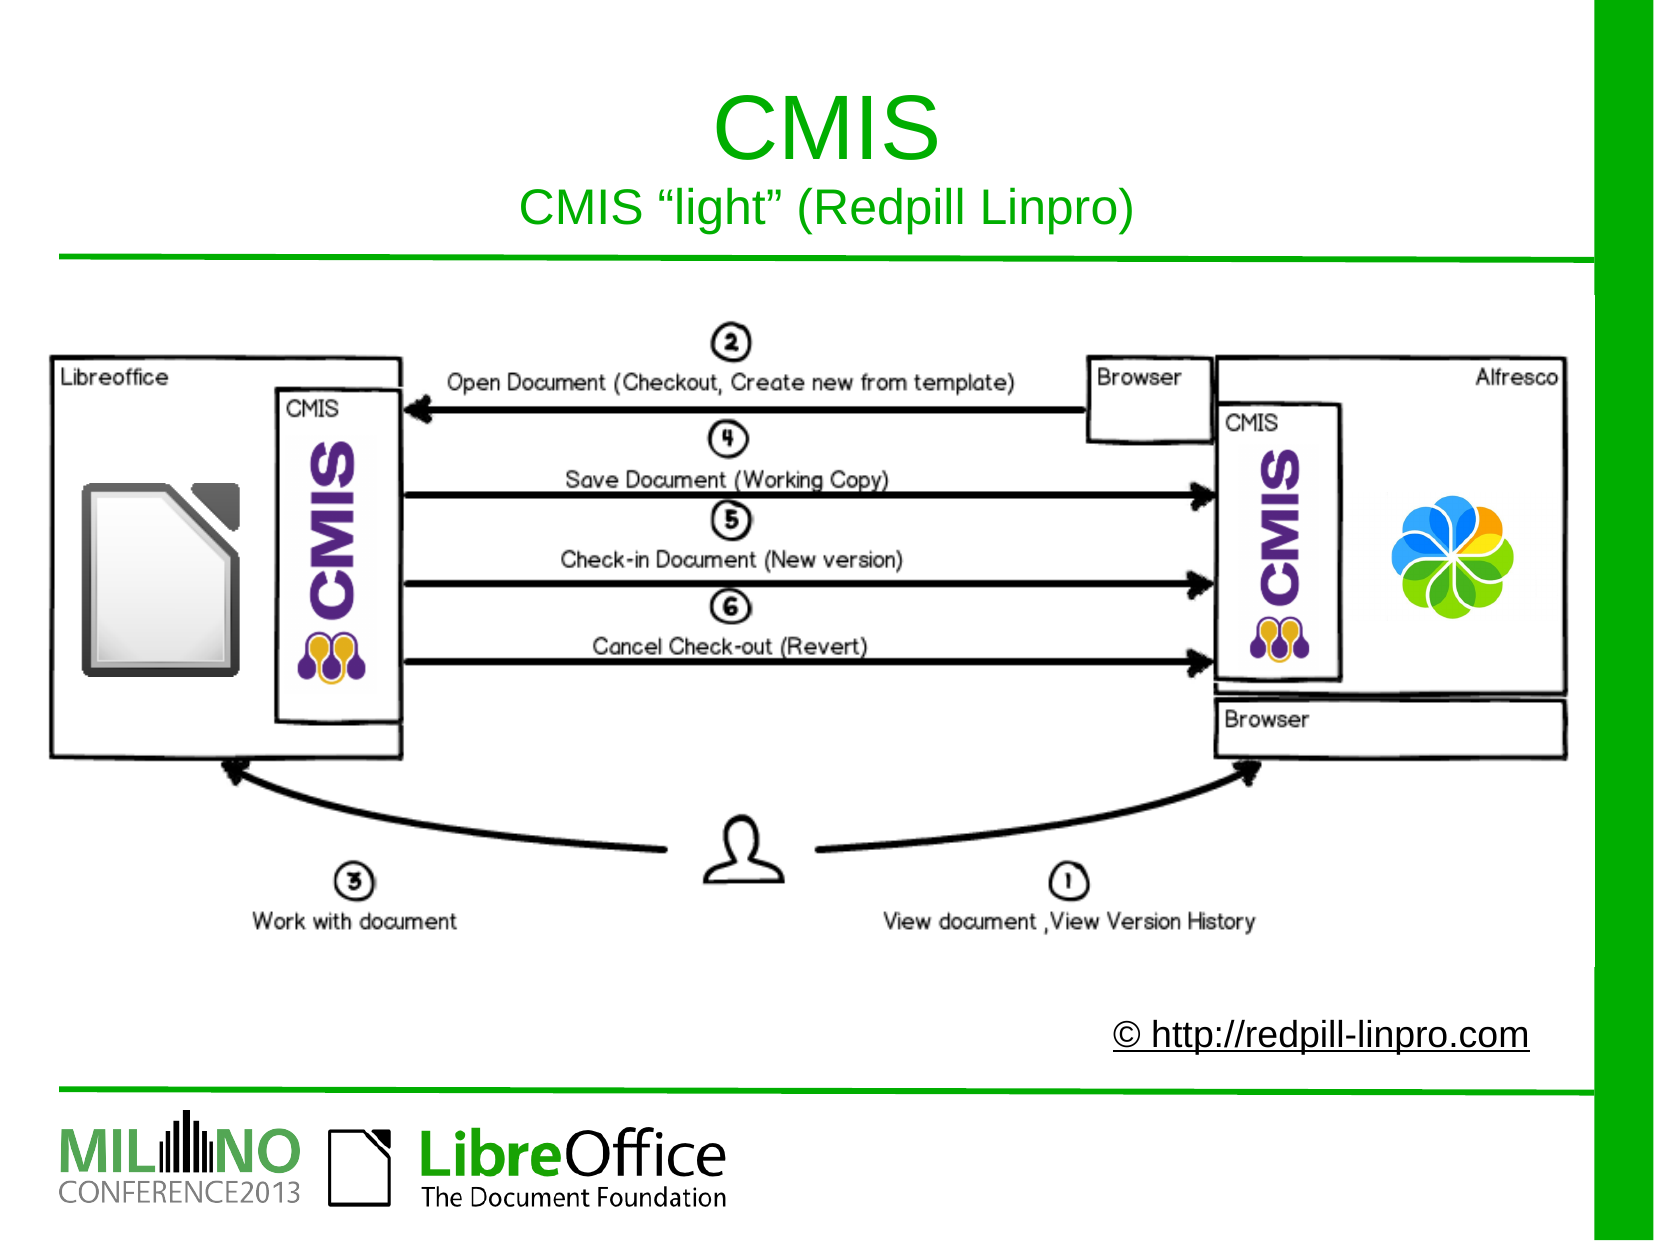

CMIS
CMIS “light” (Redpill Linpro)
© http://redpill-linpro.com